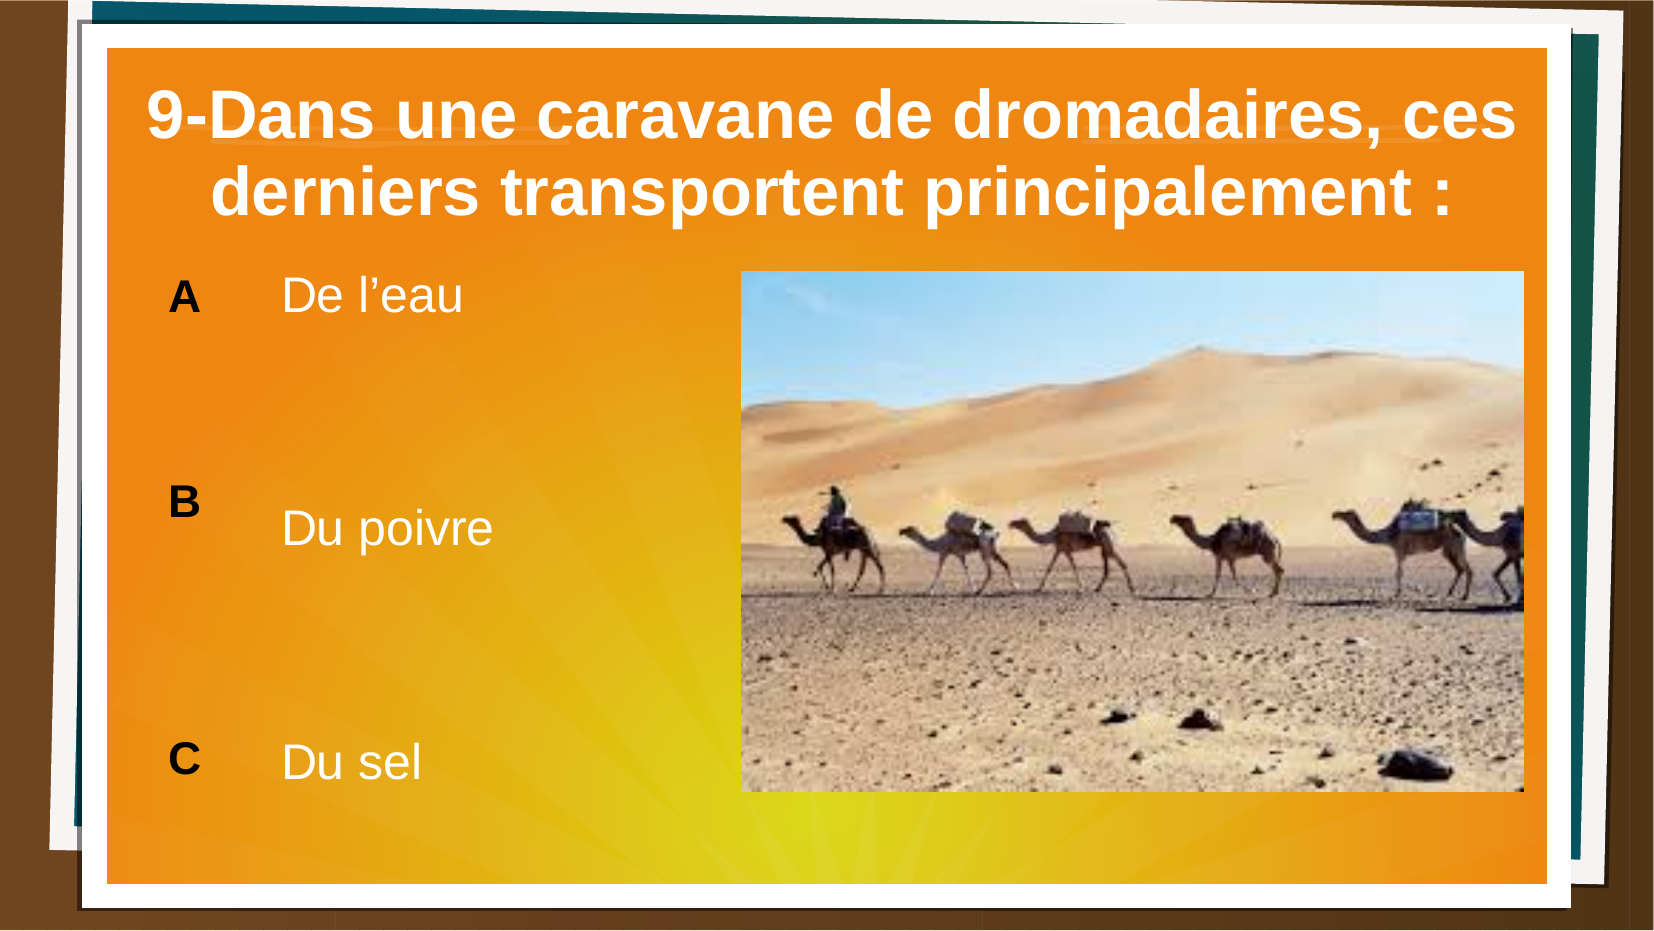

# 9-Dans une caravane de dromadaires, ces derniers transportent principalement :
De l’eau
Du poivre
Du sel
A			B				C